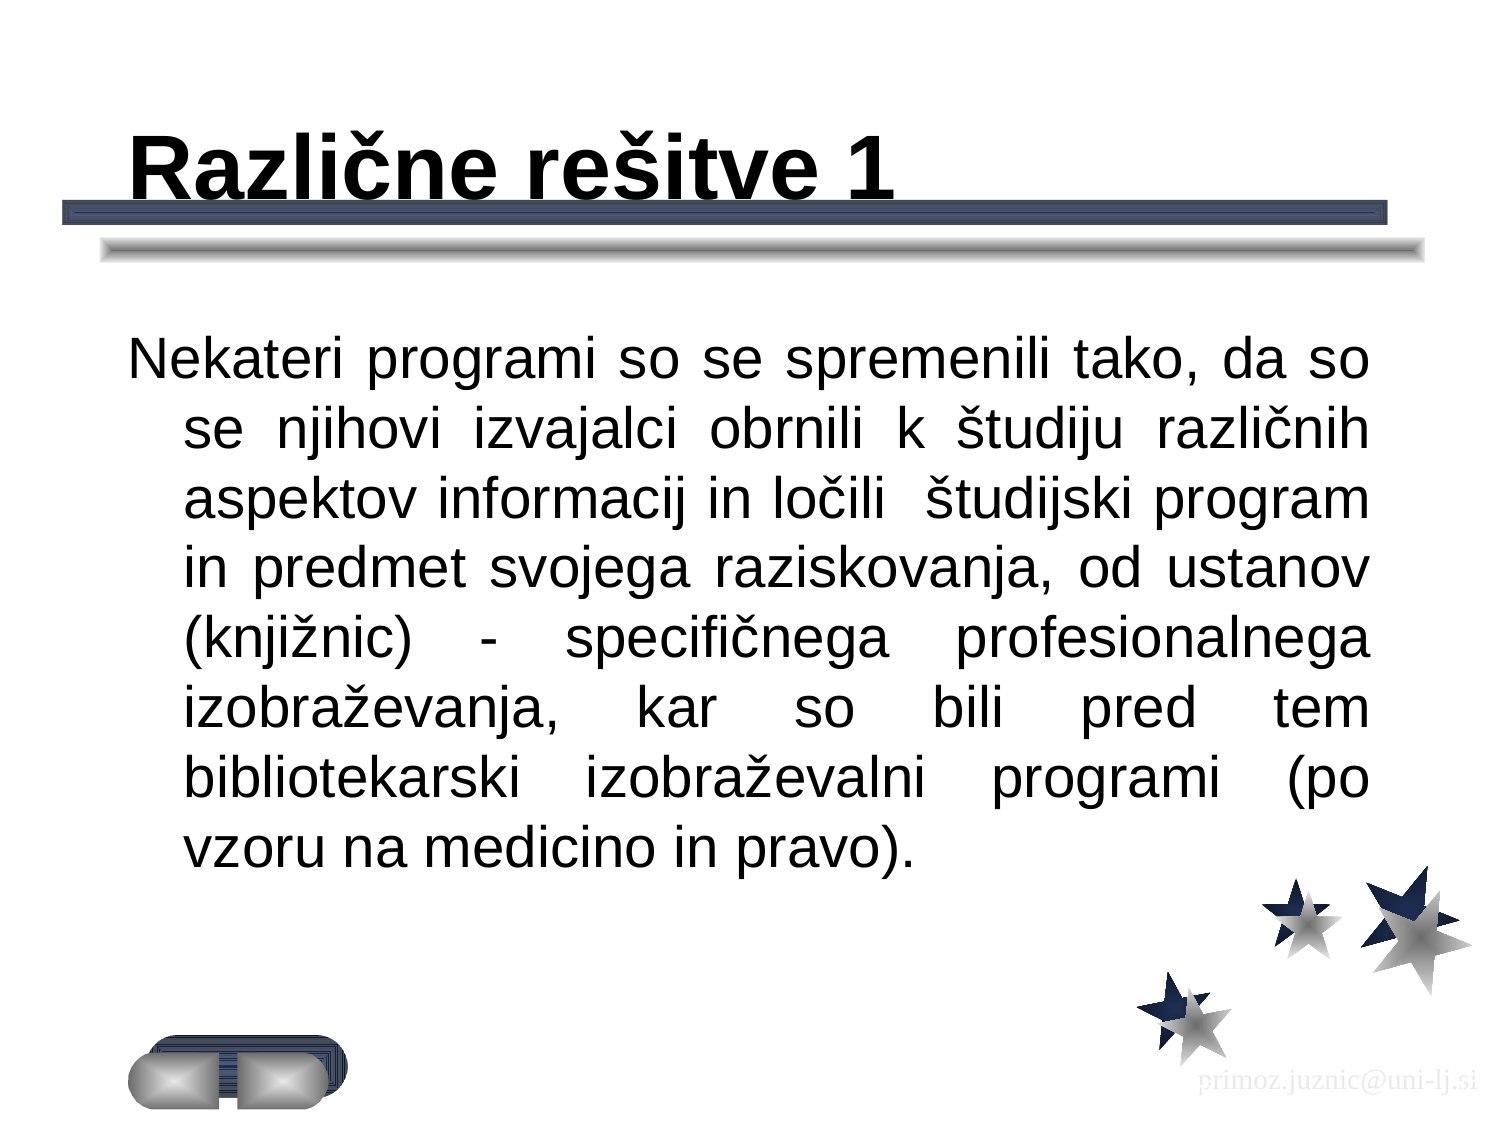

# Različne rešitve 1
Nekateri programi so se spremenili tako, da so se njihovi izvajalci obrnili k študiju različnih aspektov informacij in ločili študijski program in predmet svojega raziskovanja, od ustanov (knjižnic) - specifičnega profesionalnega izobraževanja, kar so bili pred tem bibliotekarski izobraževalni programi (po vzoru na medicino in pravo).
Primoz Juznic, BINK, FF, Univerza v Ljubljani